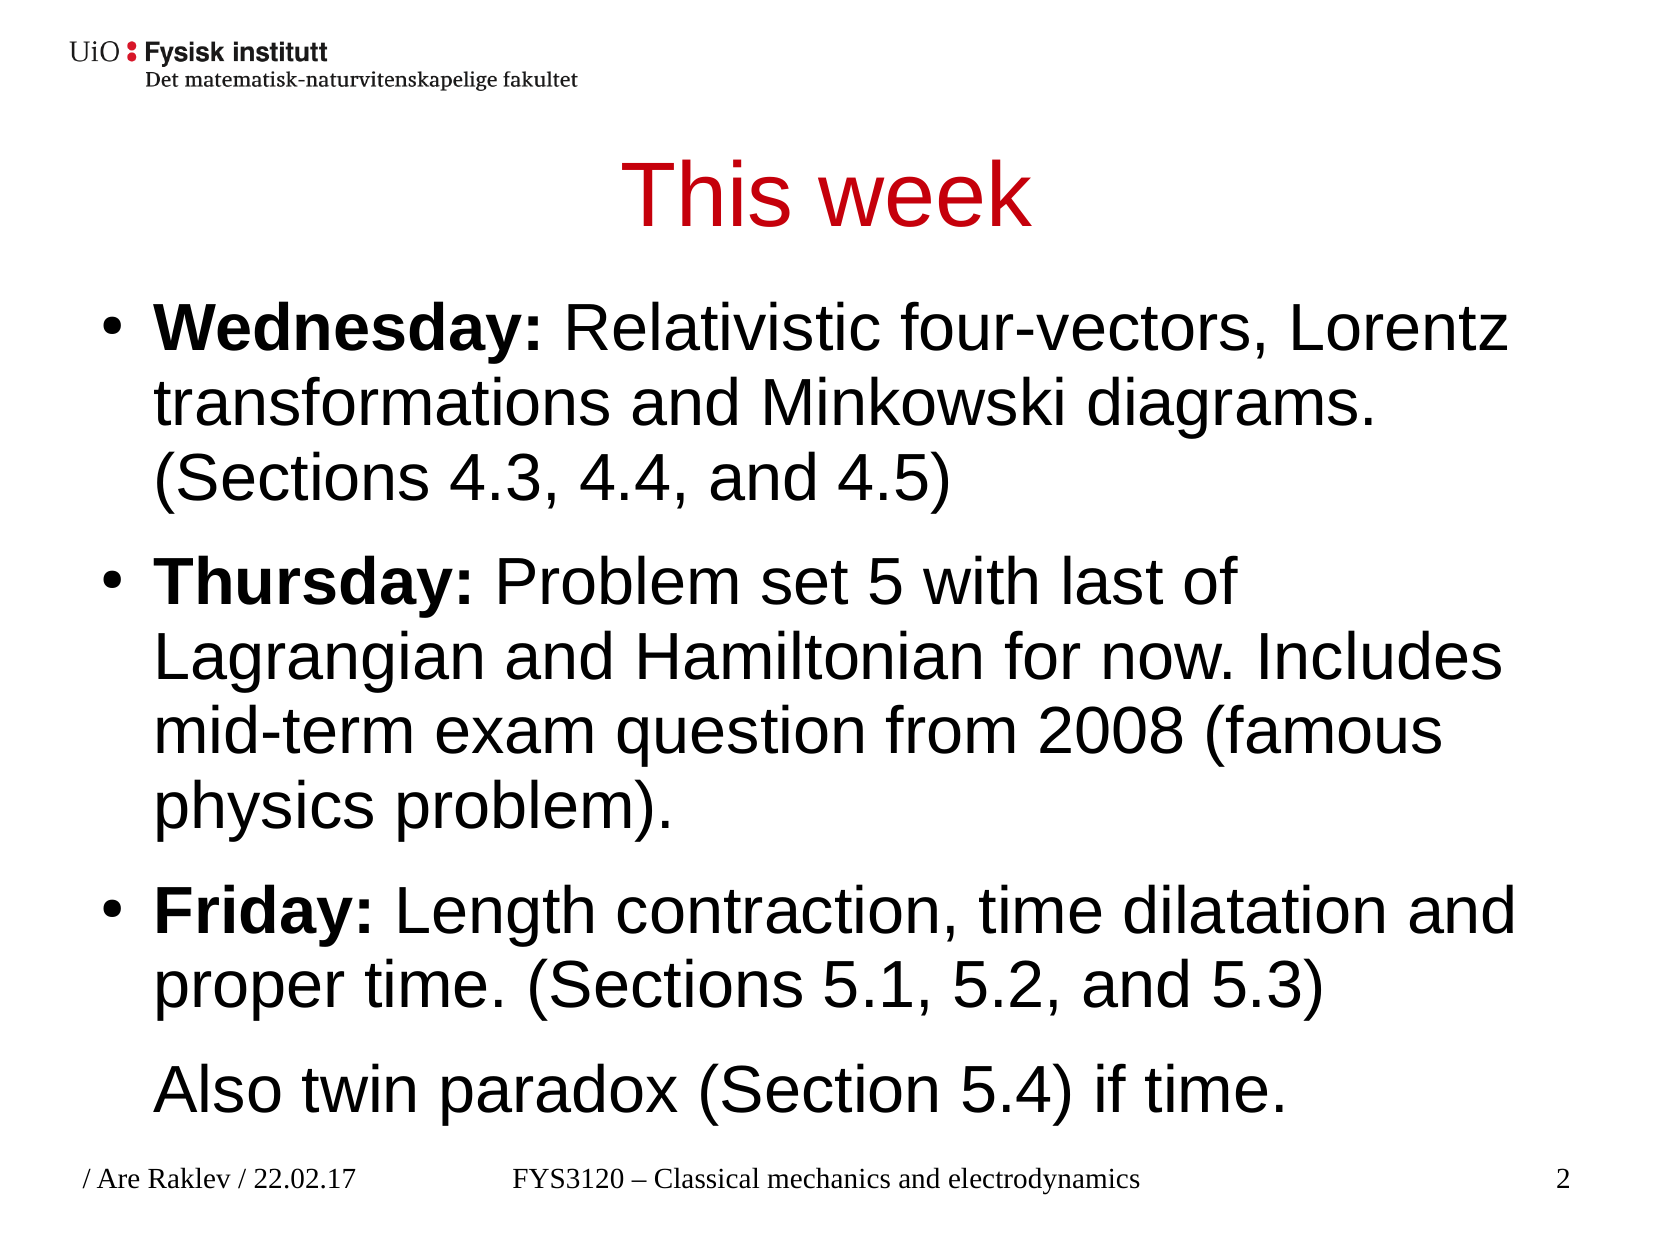

# This week
Wednesday: Relativistic four-vectors, Lorentz transformations and Minkowski diagrams. (Sections 4.3, 4.4, and 4.5)
Thursday: Problem set 5 with last of Lagrangian and Hamiltonian for now. Includes mid-term exam question from 2008 (famous physics problem).
Friday: Length contraction, time dilatation and proper time. (Sections 5.1, 5.2, and 5.3)
Also twin paradox (Section 5.4) if time.
/ Are Raklev / 22.02.17
FYS3120 – Classical mechanics and electrodynamics
2